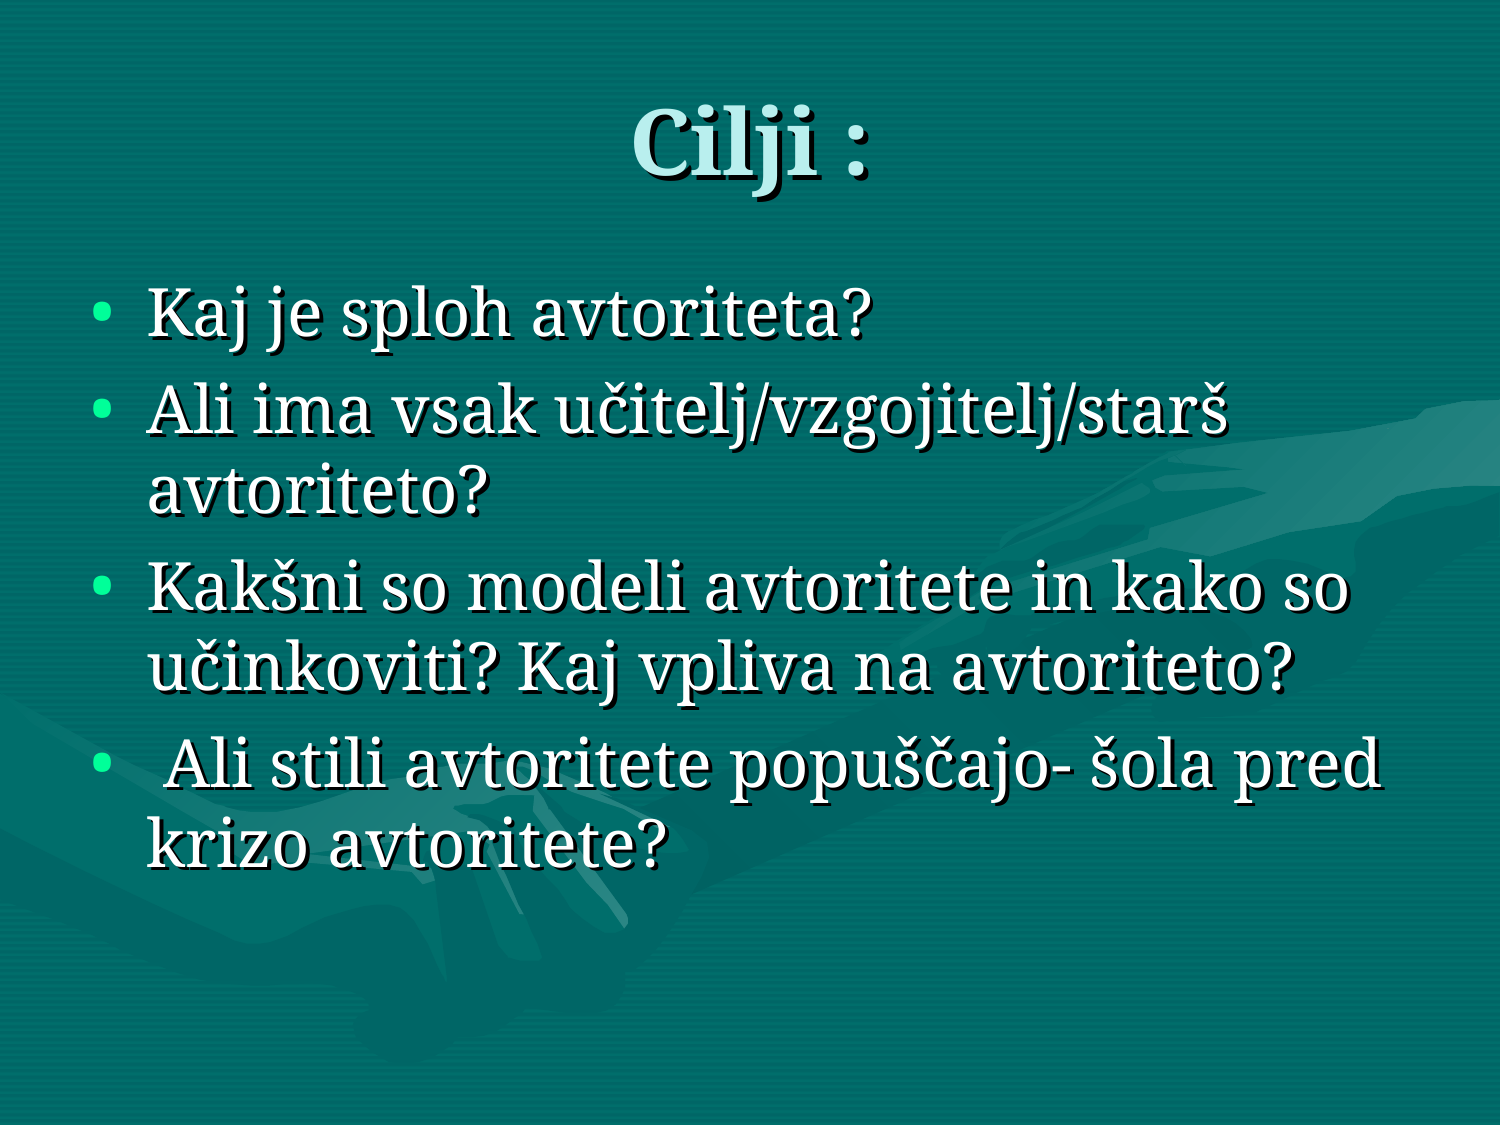

# Cilji :
Kaj je sploh avtoriteta?
Ali ima vsak učitelj/vzgojitelj/starš avtoriteto?
Kakšni so modeli avtoritete in kako so učinkoviti? Kaj vpliva na avtoriteto?
 Ali stili avtoritete popuščajo- šola pred krizo avtoritete?